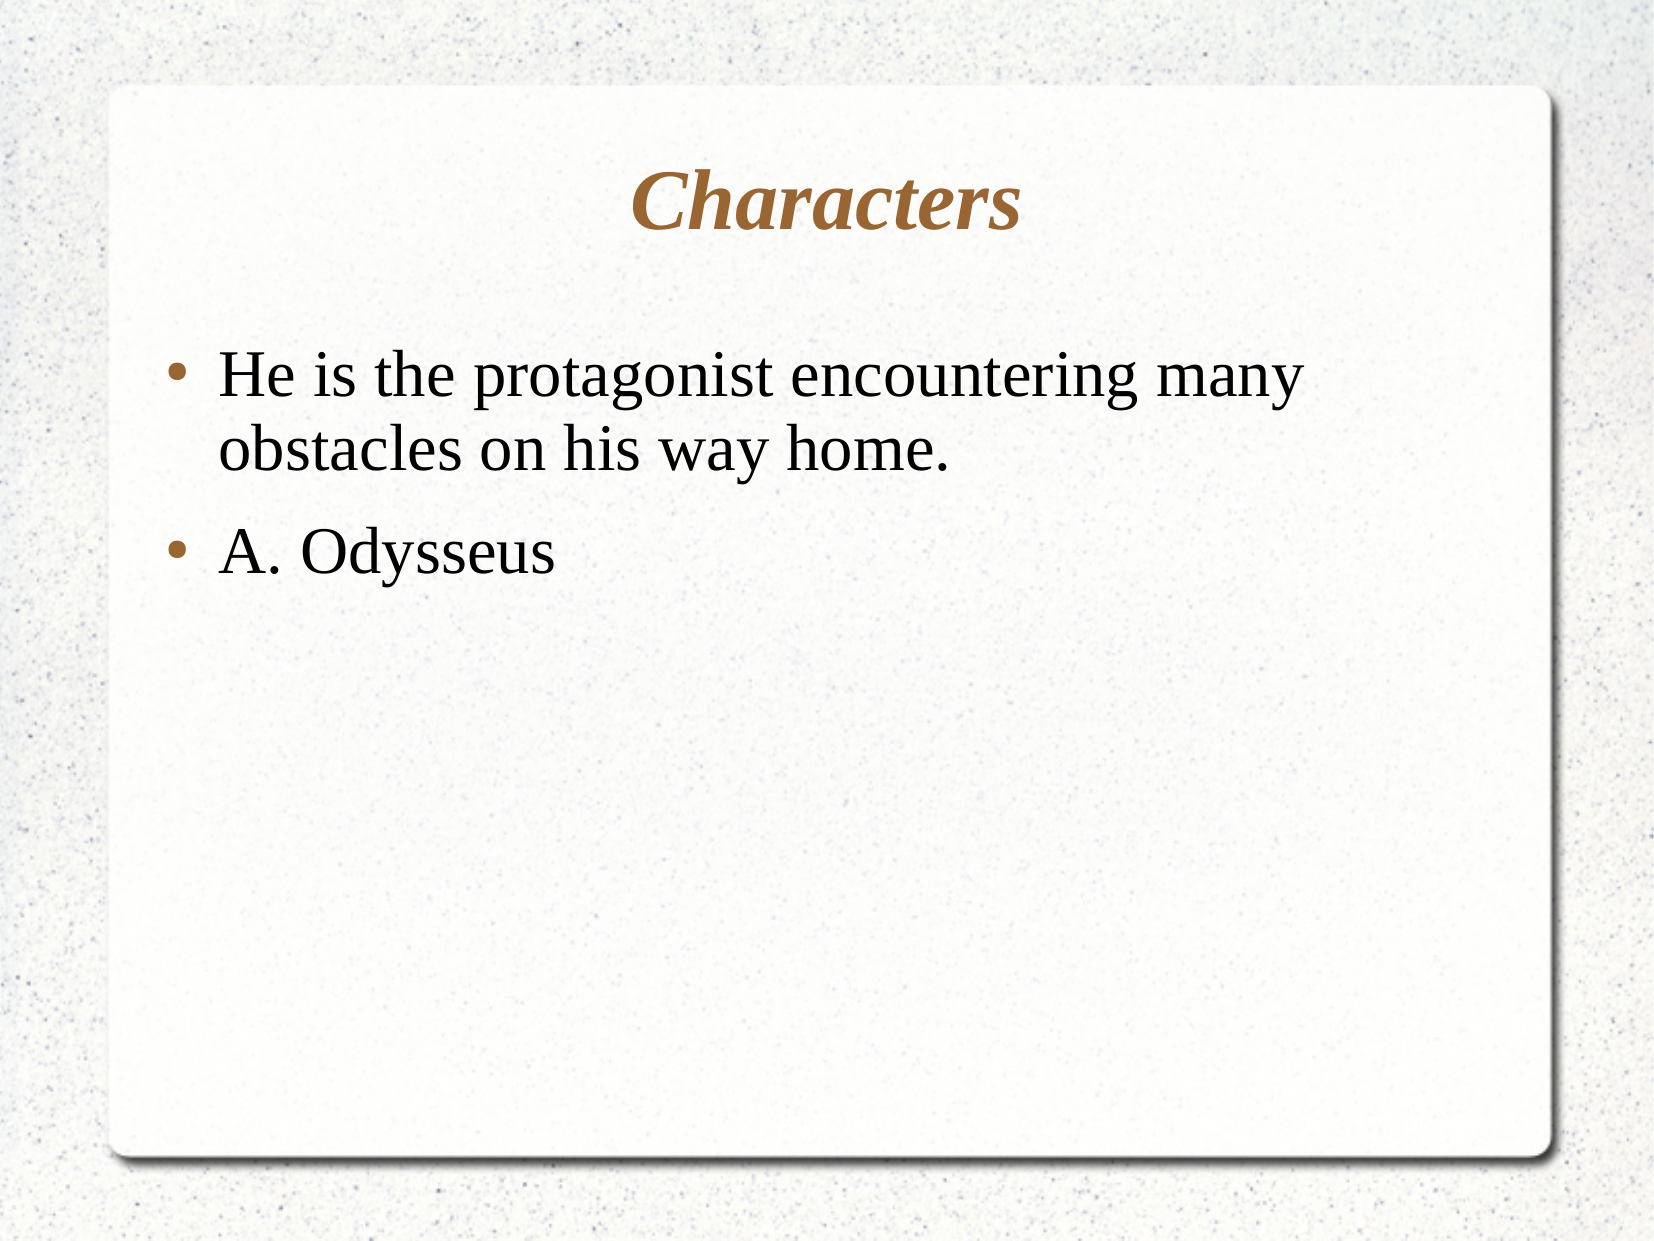

# Characters
He is the protagonist encountering many obstacles on his way home.
A. Odysseus